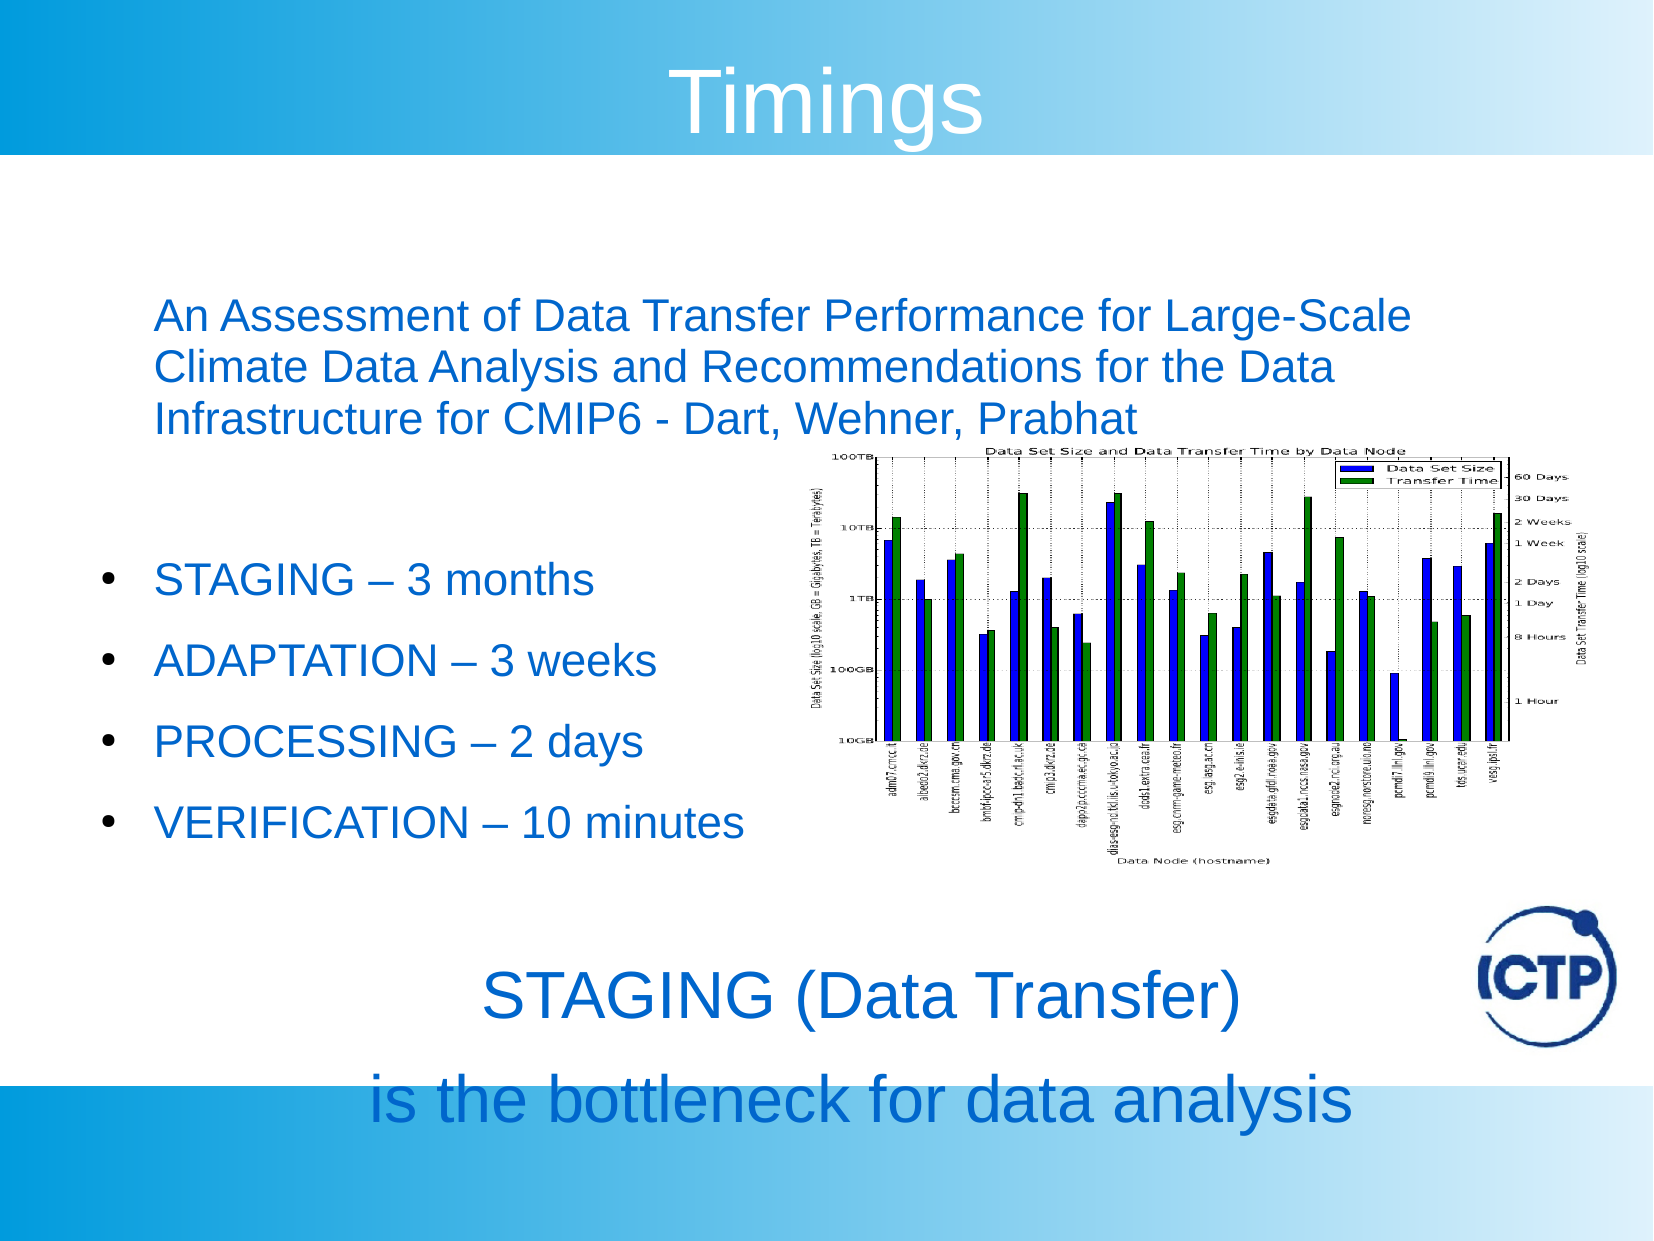

# Timings
An Assessment of Data Transfer Performance for Large-­Scale Climate Data Analysis and Recommendations for the Data Infrastructure for CMIP6 - Dart, Wehner, Prabhat
STAGING – 3 months
ADAPTATION – 3 weeks
PROCESSING – 2 days
VERIFICATION – 10 minutes
STAGING (Data Transfer)
is the bottleneck for data analysis